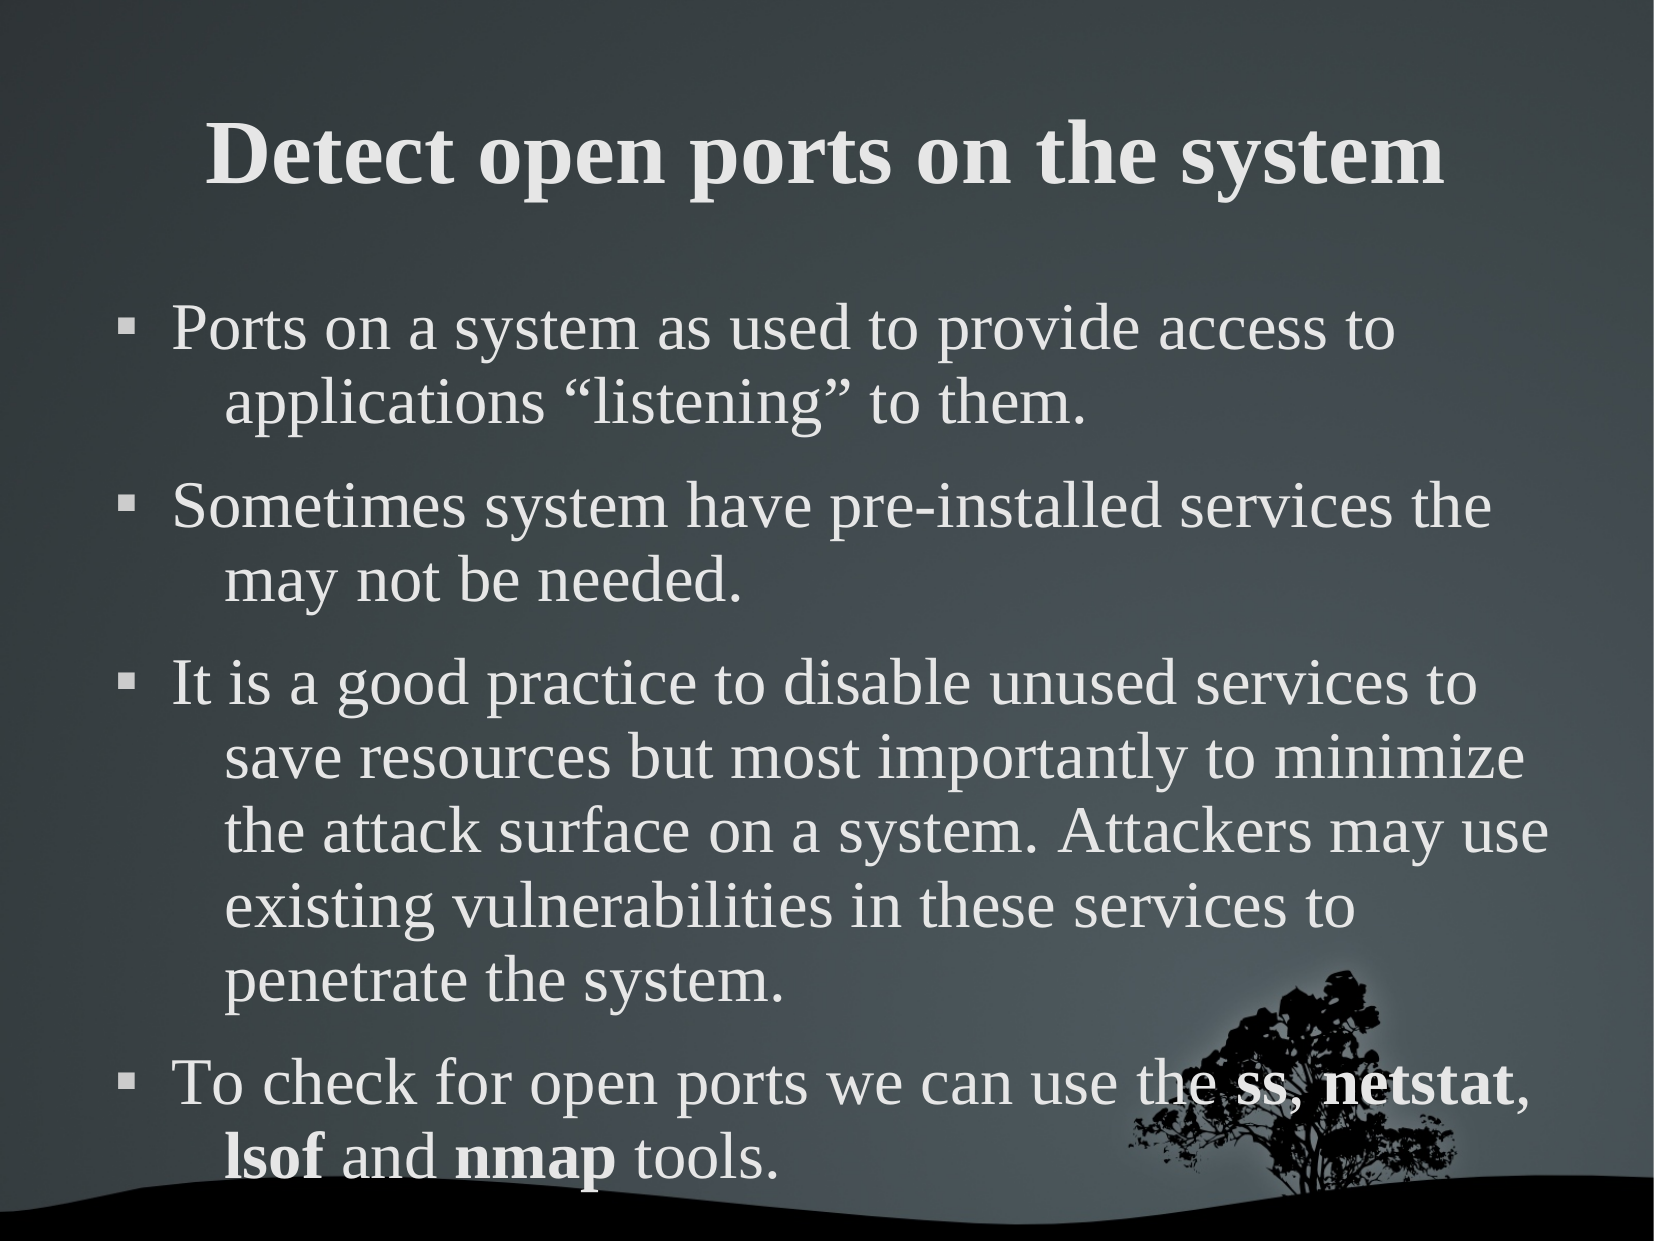

# Detect open ports on the system
Ports on a system as used to provide access to applications “listening” to them.
Sometimes system have pre-installed services the may not be needed.
It is a good practice to disable unused services to save resources but most importantly to minimize the attack surface on a system. Attackers may use existing vulnerabilities in these services to penetrate the system.
To check for open ports we can use the ss, netstat, lsof and nmap tools.